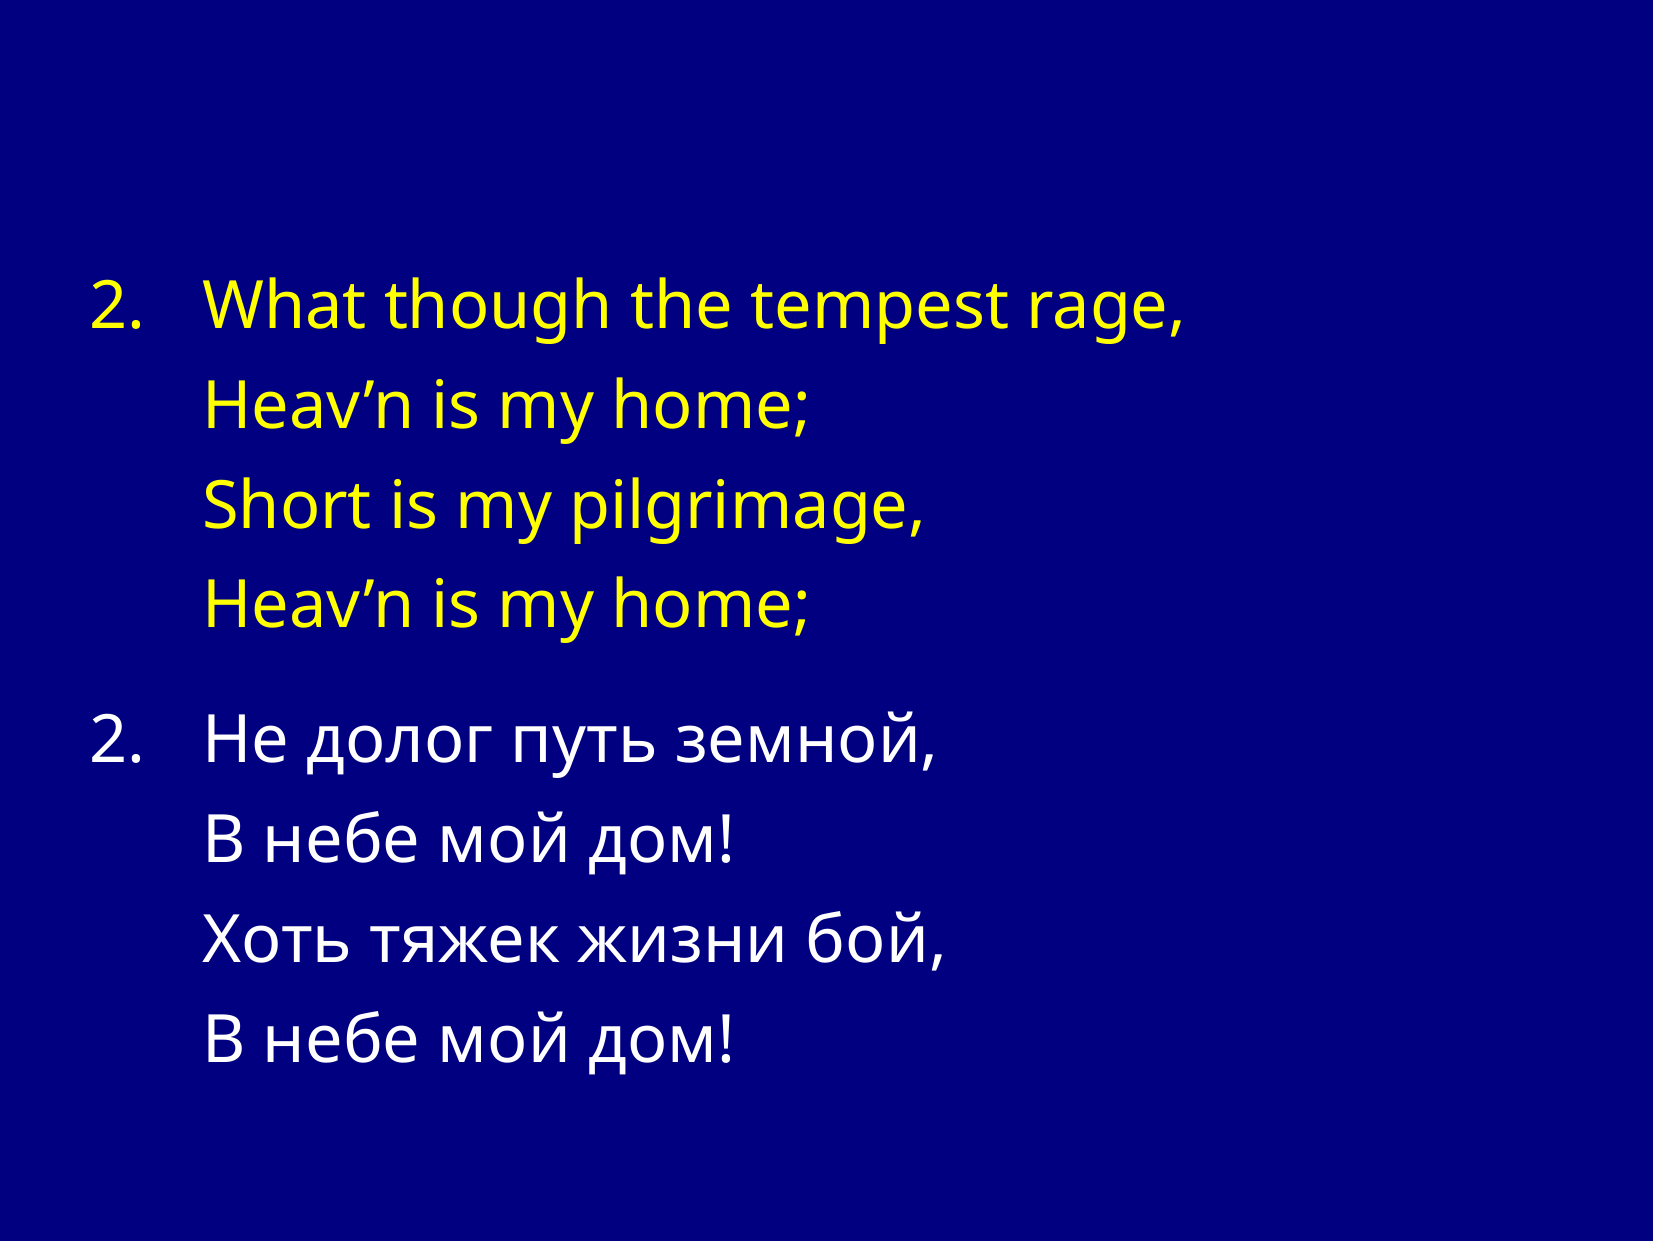

2.	What though the tempest rage,
	Heav’n is my home;
	Short is my pilgrimage,
	Heav’n is my home;
2.	Не долог путь земной,
	В небе мой дом!
	Хоть тяжек жизни бой,
	В небе мой дом!